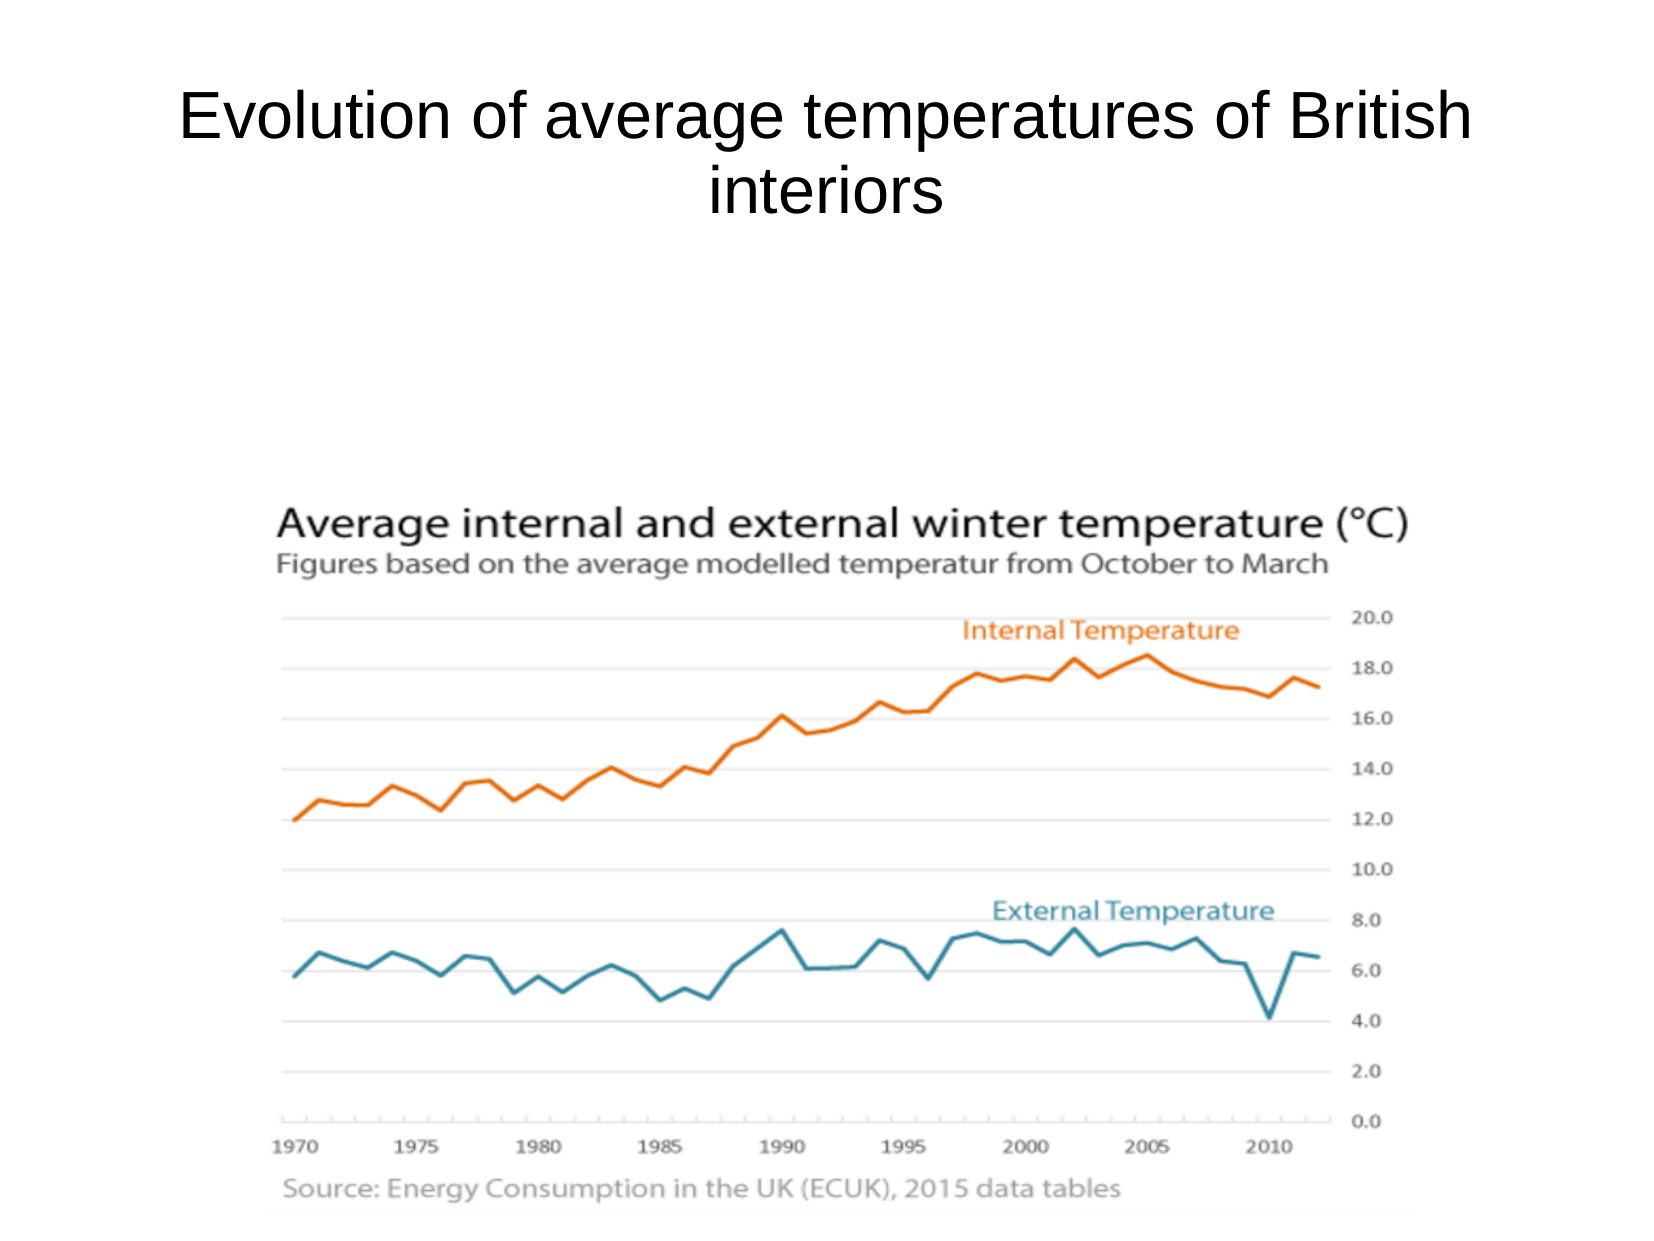

# Evolution of average temperatures of British interiors